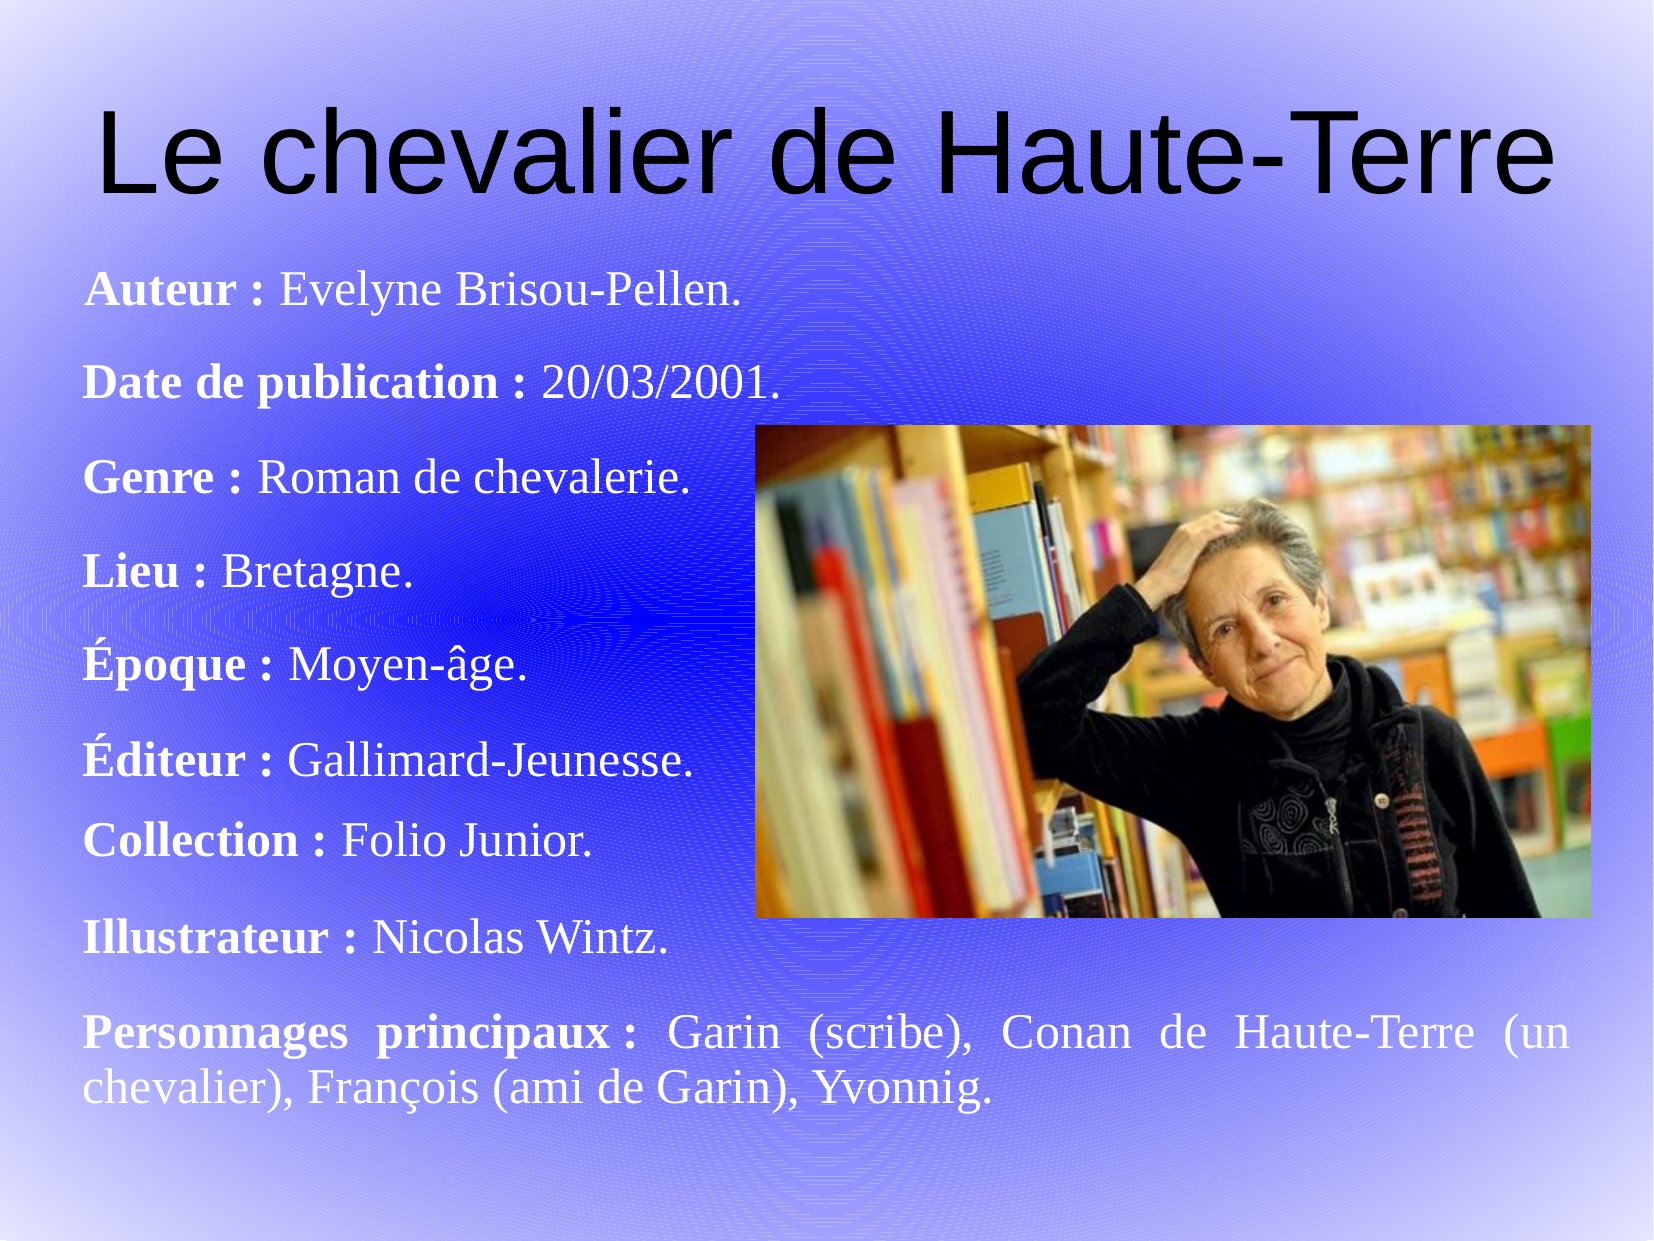

# Le chevalier de Haute-Terre
Auteur : Evelyne Brisou-Pellen.
Date de publication : 20/03/2001.
Genre : Roman de chevalerie.
Lieu : Bretagne.
Époque : Moyen-âge.
Éditeur : Gallimard-Jeunesse.
Collection : Folio Junior.
Illustrateur : Nicolas Wintz.
Personnages principaux : Garin (scribe), Conan de Haute-Terre (un chevalier), François (ami de Garin), Yvonnig.